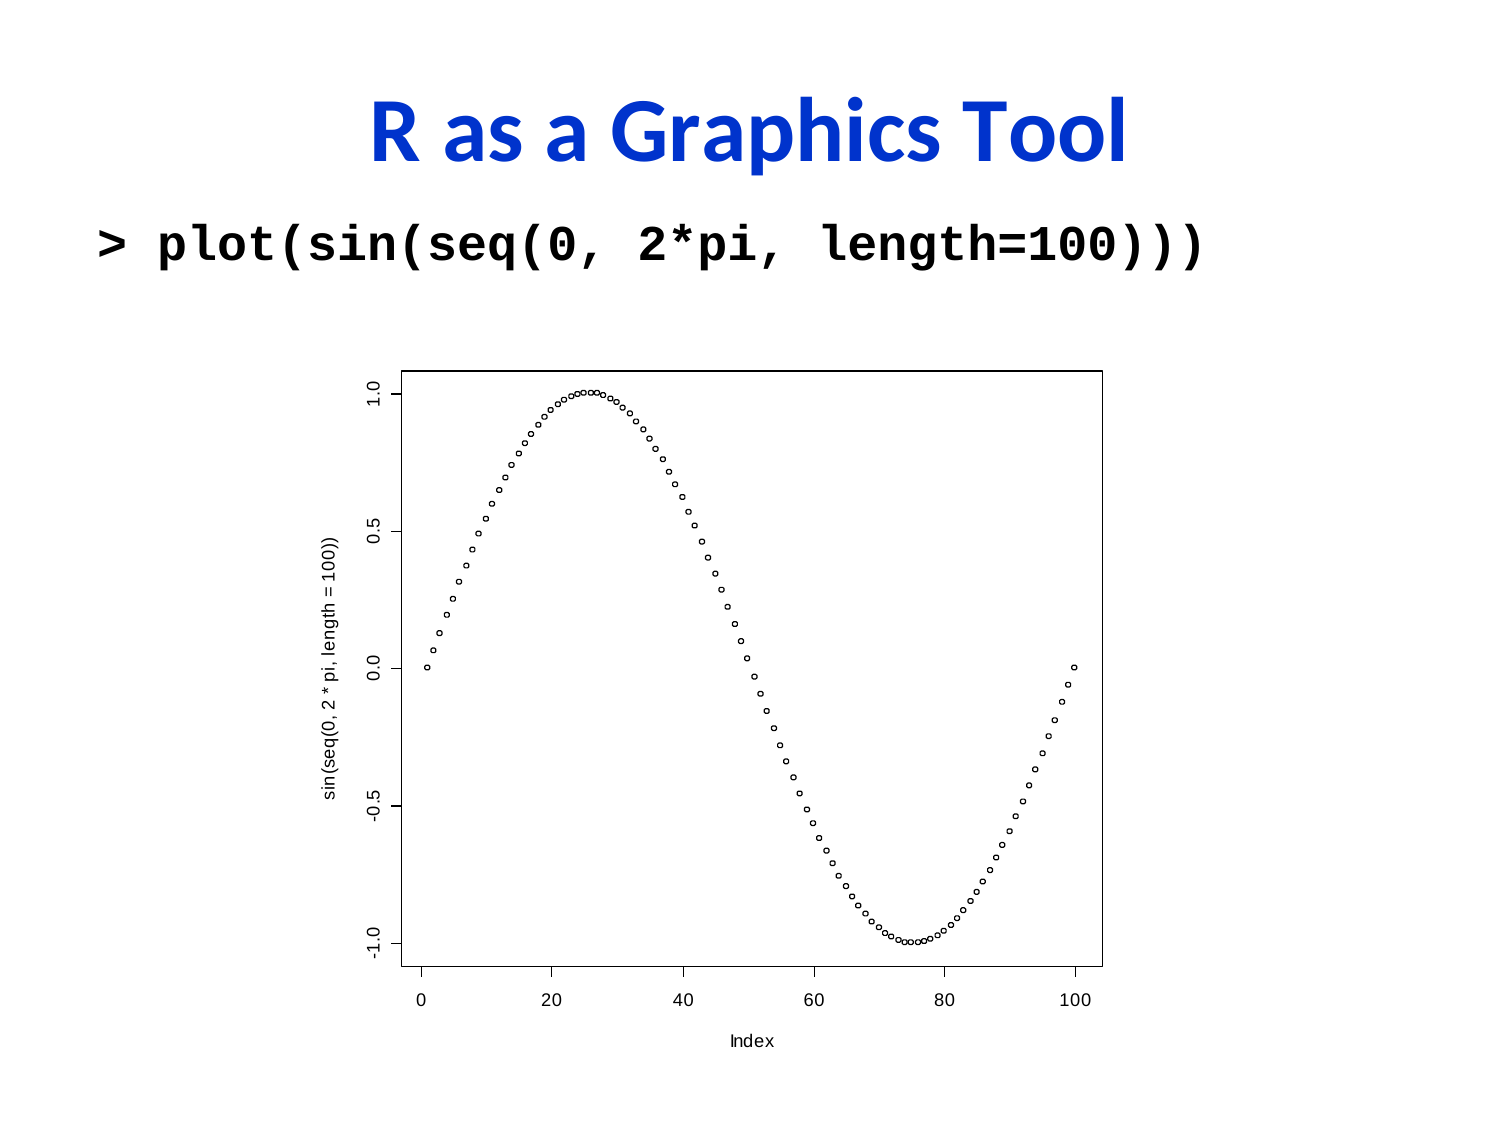

# R as a Graphics Tool
> plot(sin(seq(0, 2*pi, length=100)))